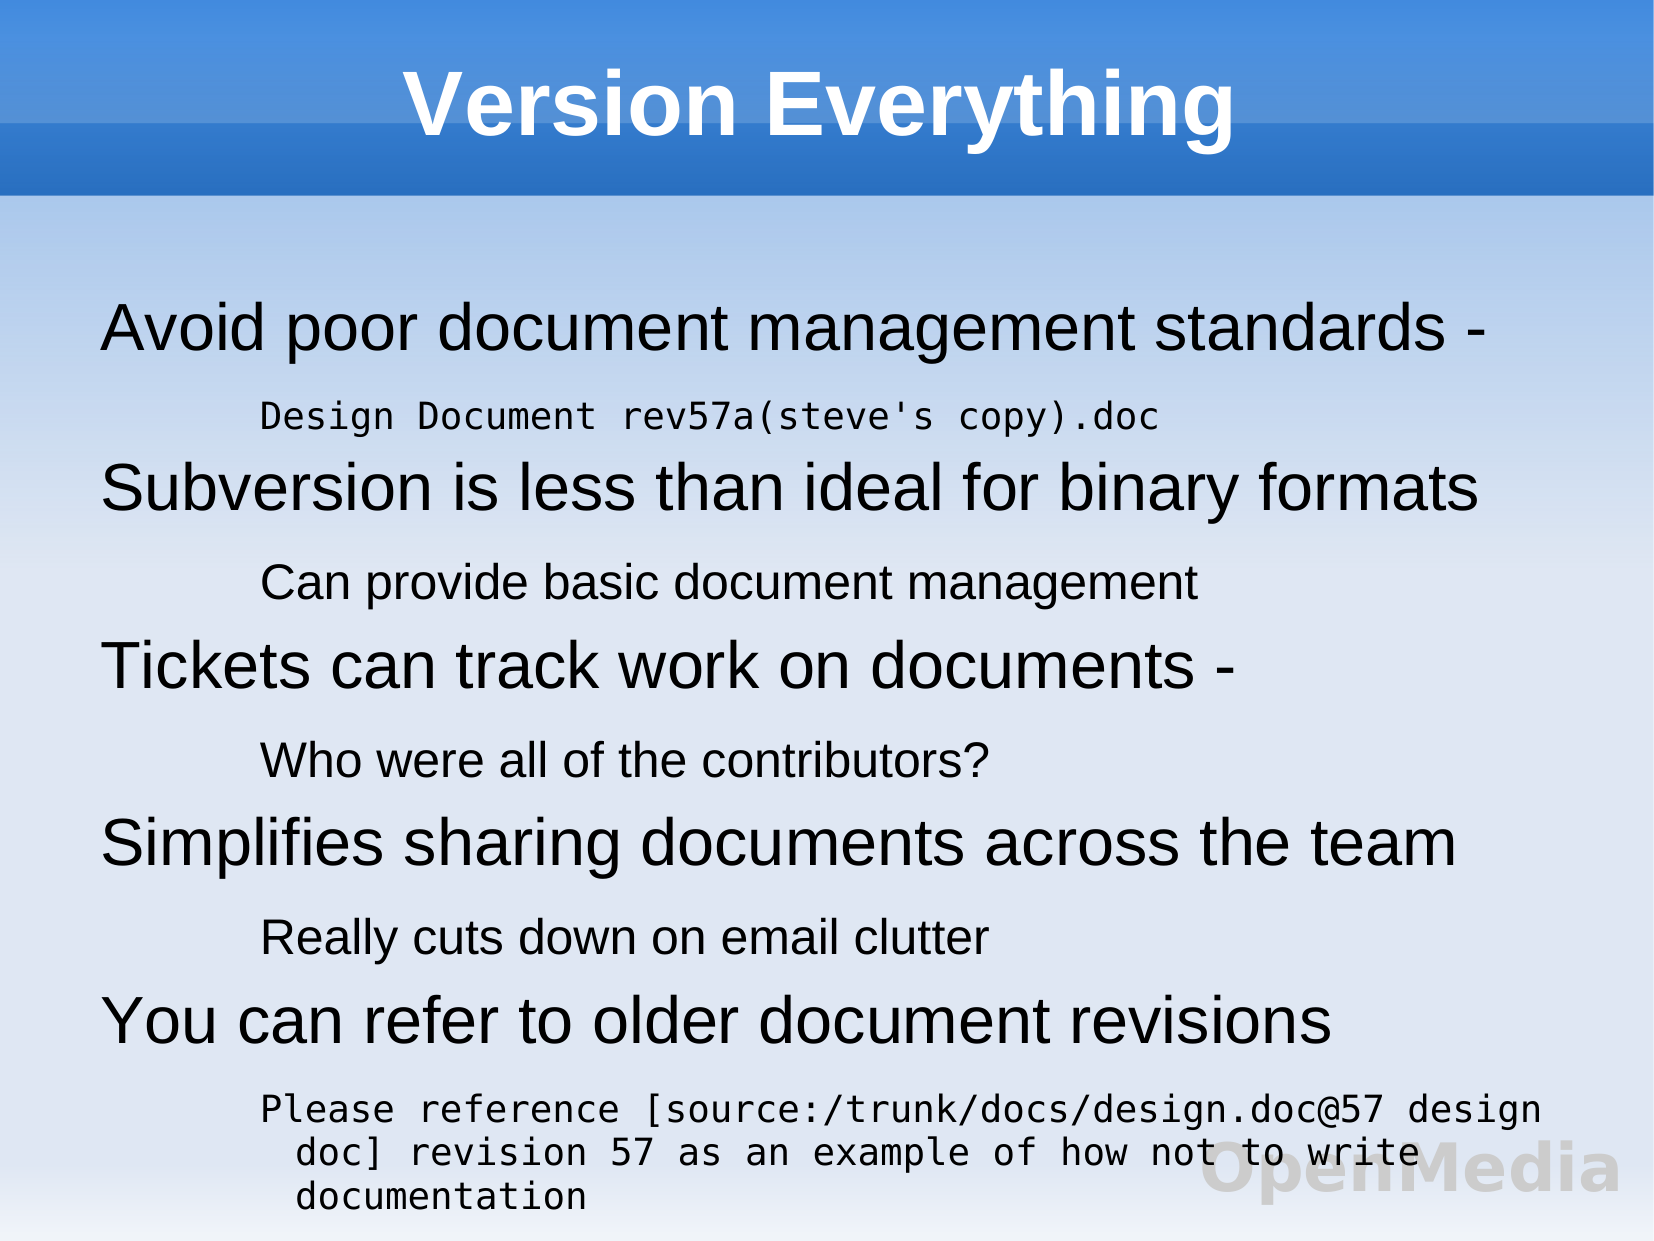

# Version Everything
Avoid poor document management standards -
Design Document rev57a(steve's copy).doc
Subversion is less than ideal for binary formats
Can provide basic document management
Tickets can track work on documents -
Who were all of the contributors?
Simplifies sharing documents across the team
Really cuts down on email clutter
You can refer to older document revisions
Please reference [source:/trunk/docs/design.doc@57 design doc] revision 57 as an example of how not to write documentation
27